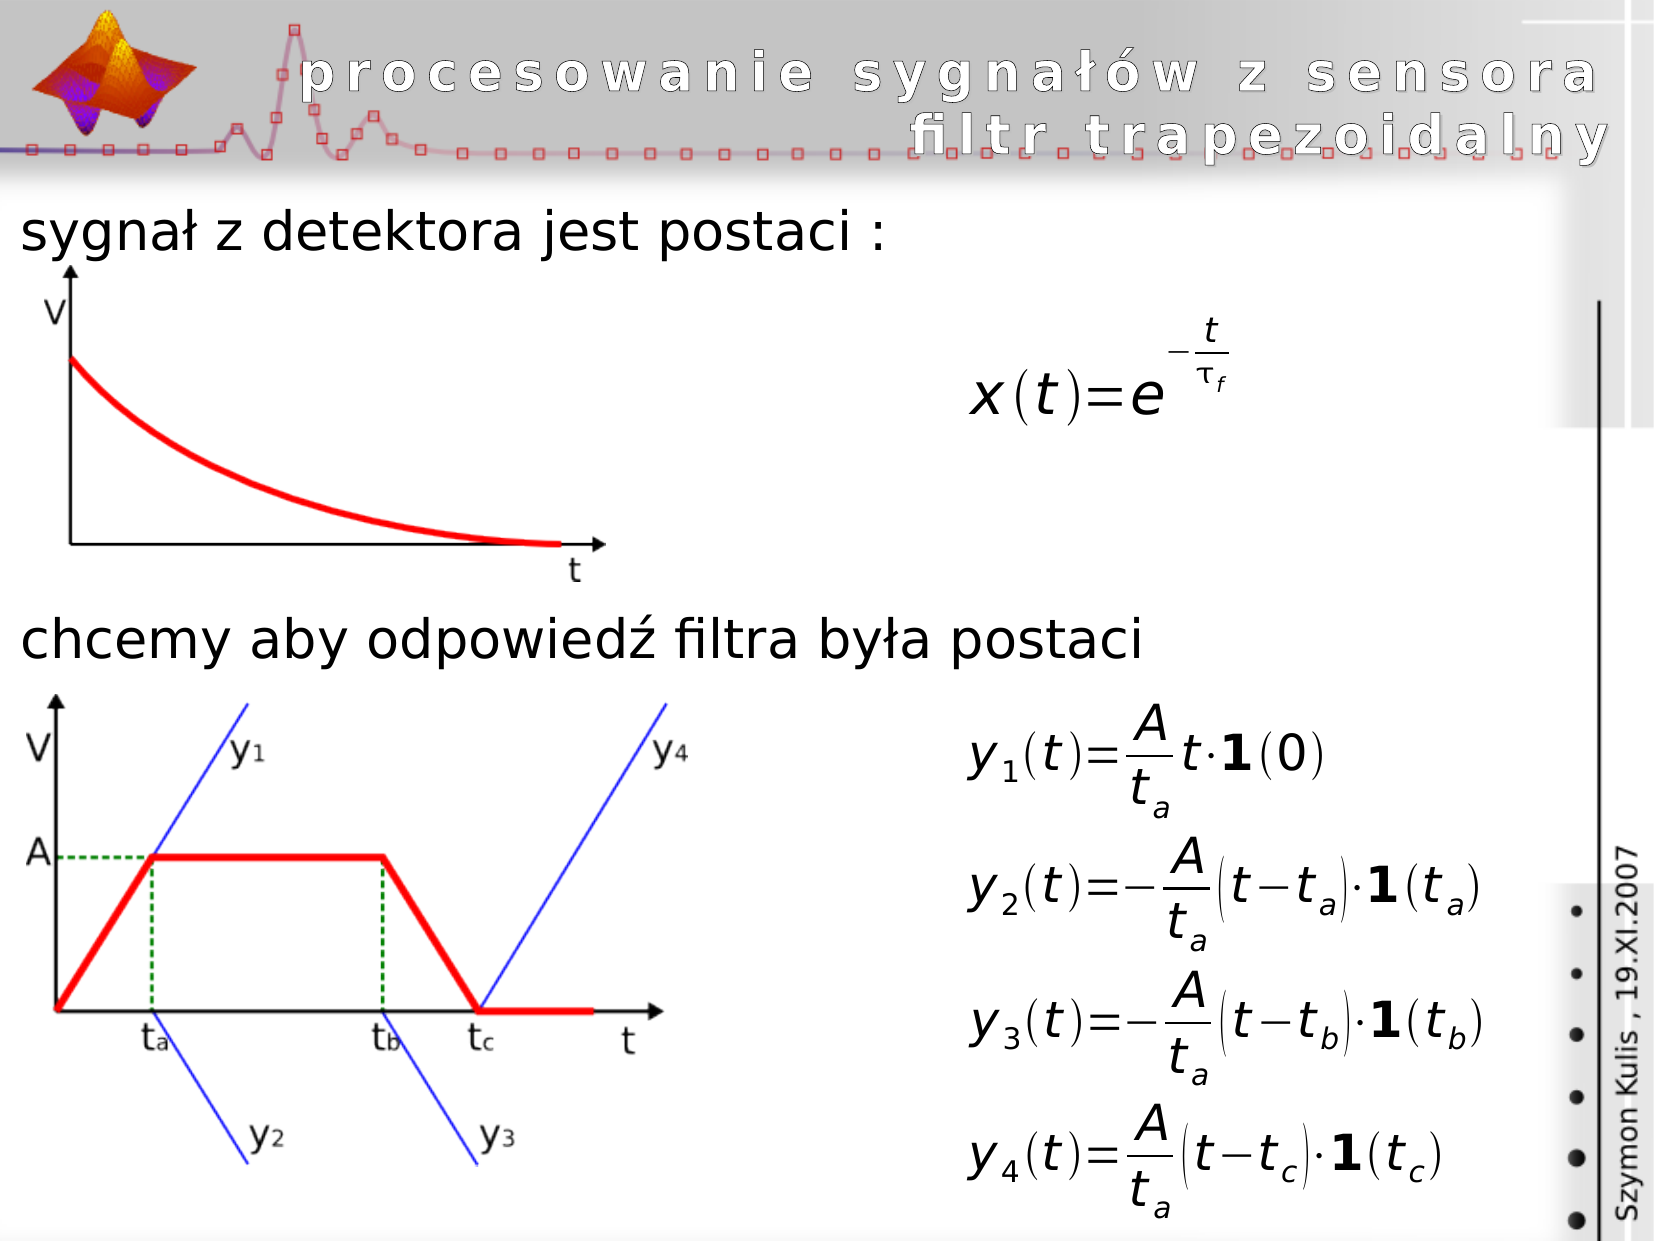

# procesowanie sygnałów z sensora filtr trapezoidalny
sygnał z detektora jest postaci :
chcemy aby odpowiedź filtra była postaci